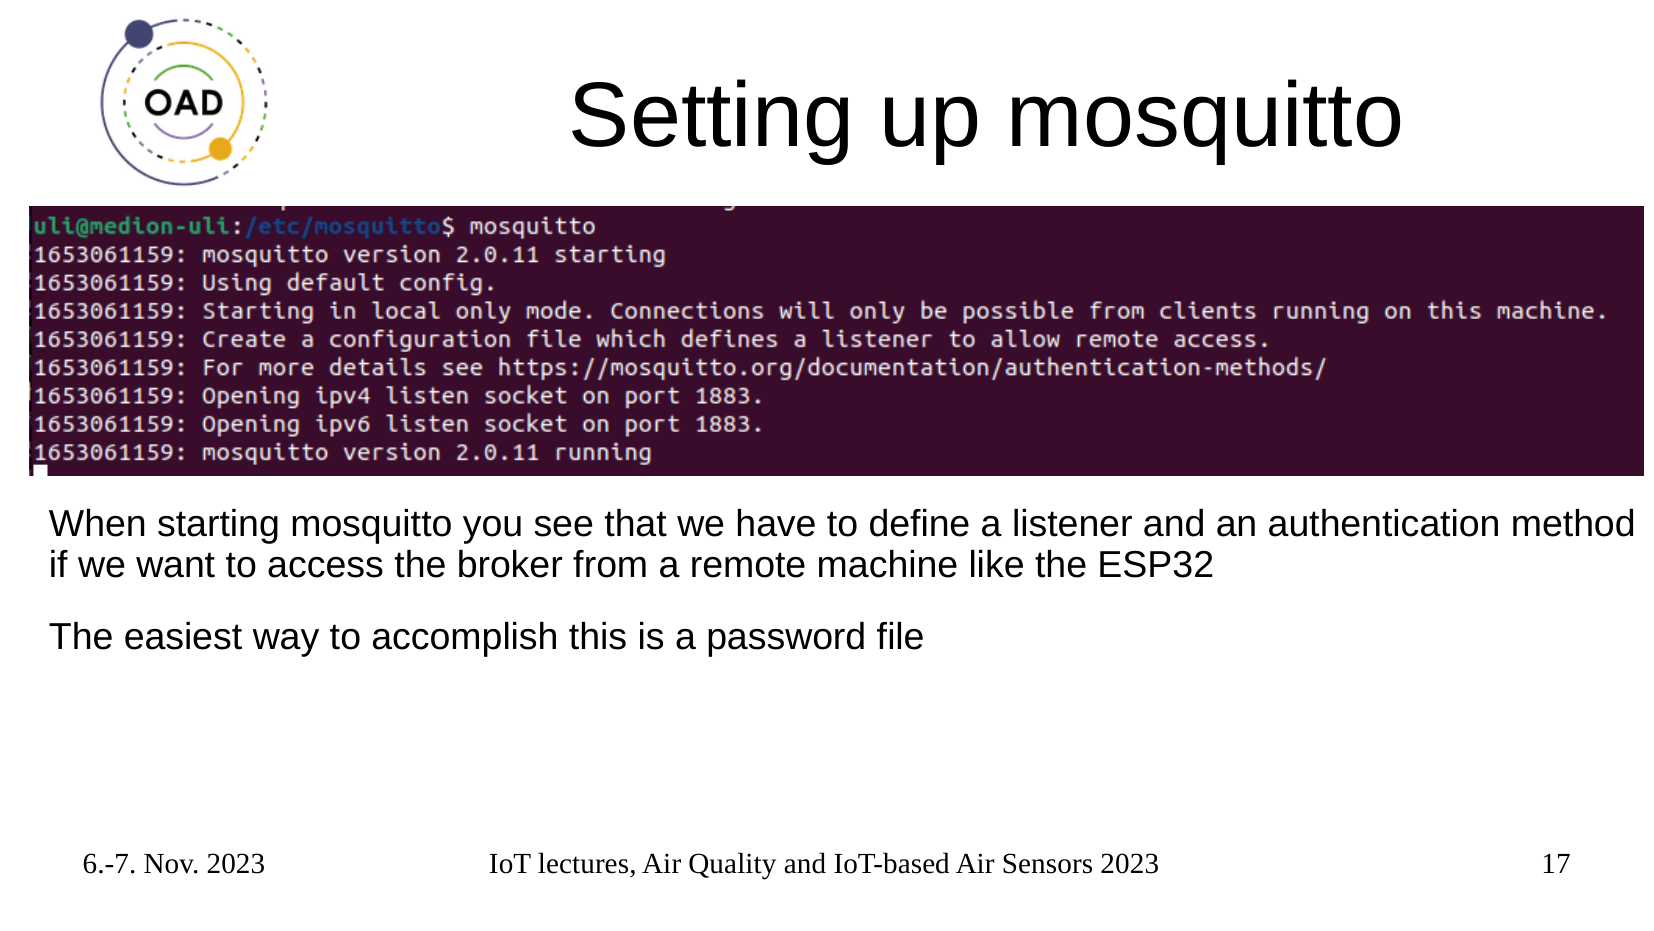

# Setting up mosquitto
When starting mosquitto you see that we have to define a listener and an authentication method if we want to access the broker from a remote machine like the ESP32
The easiest way to accomplish this is a password file
6.-7. Nov. 2023
IoT lectures, Air Quality and IoT-based Air Sensors 2023
17